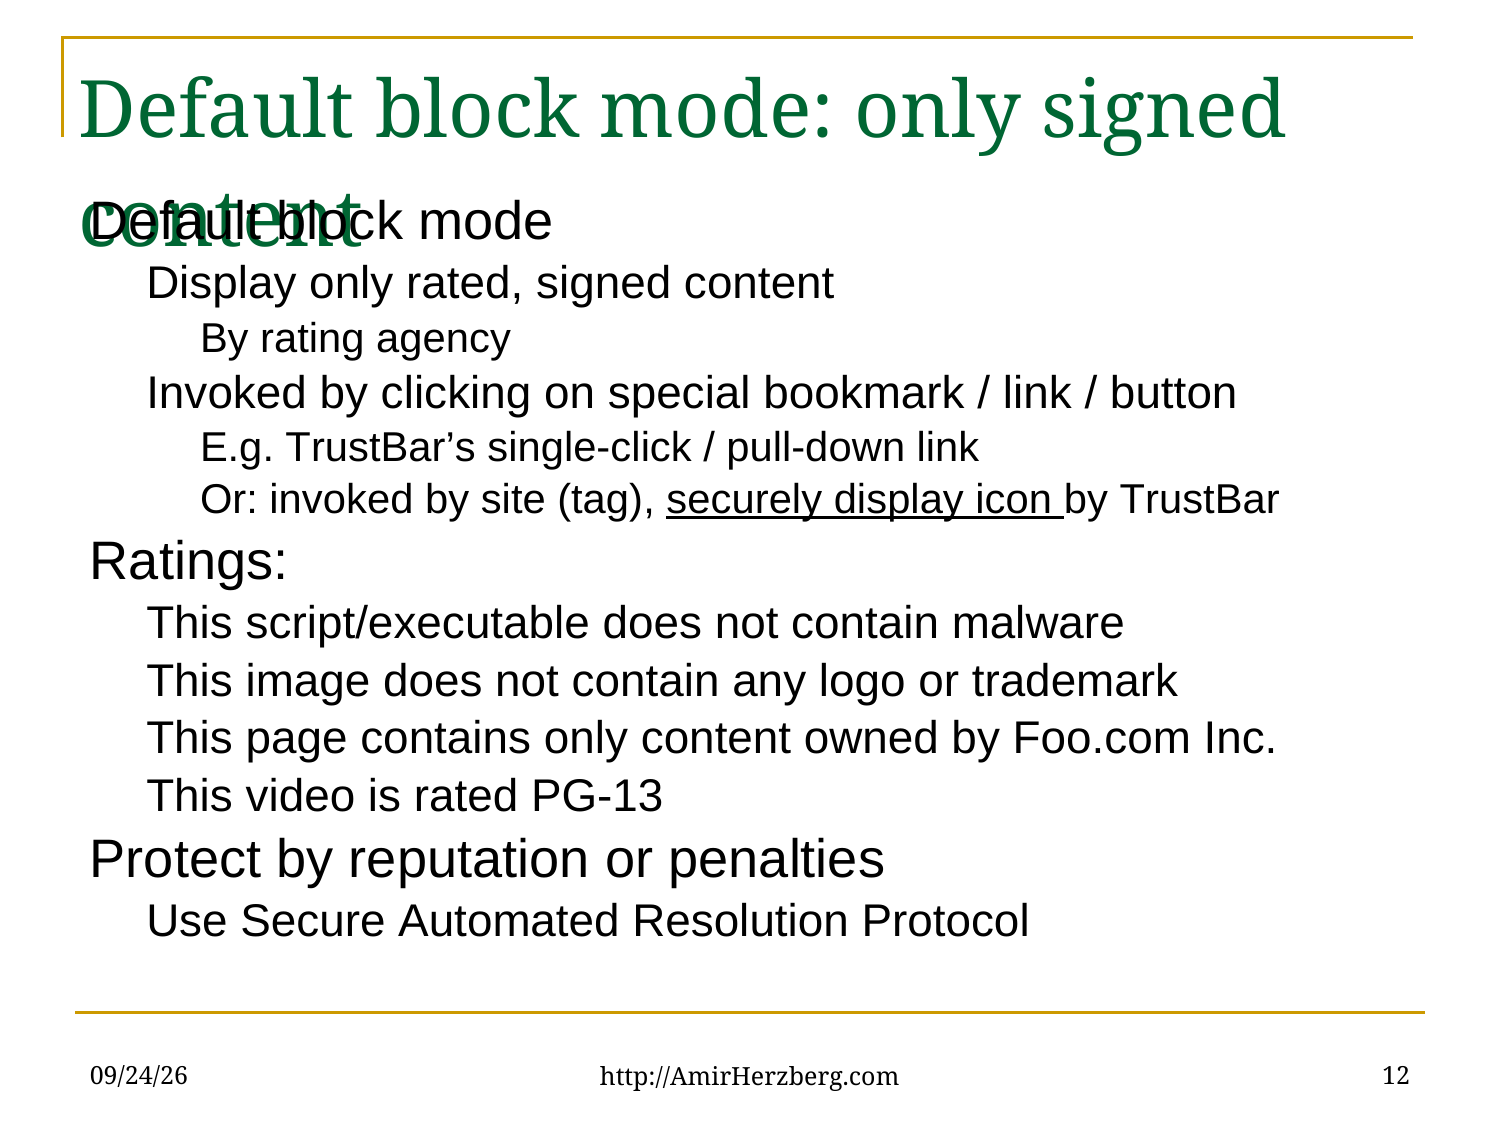

# Default block mode: only signed content
Default block mode
Display only rated, signed content
By rating agency
Invoked by clicking on special bookmark / link / button
E.g. TrustBar’s single-click / pull-down link
Or: invoked by site (tag), securely display icon by TrustBar
Ratings:
This script/executable does not contain malware
This image does not contain any logo or trademark
This page contains only content owned by Foo.com Inc.
This video is rated PG-13
Protect by reputation or penalties
Use Secure Automated Resolution Protocol
12
http://AmirHerzberg.com